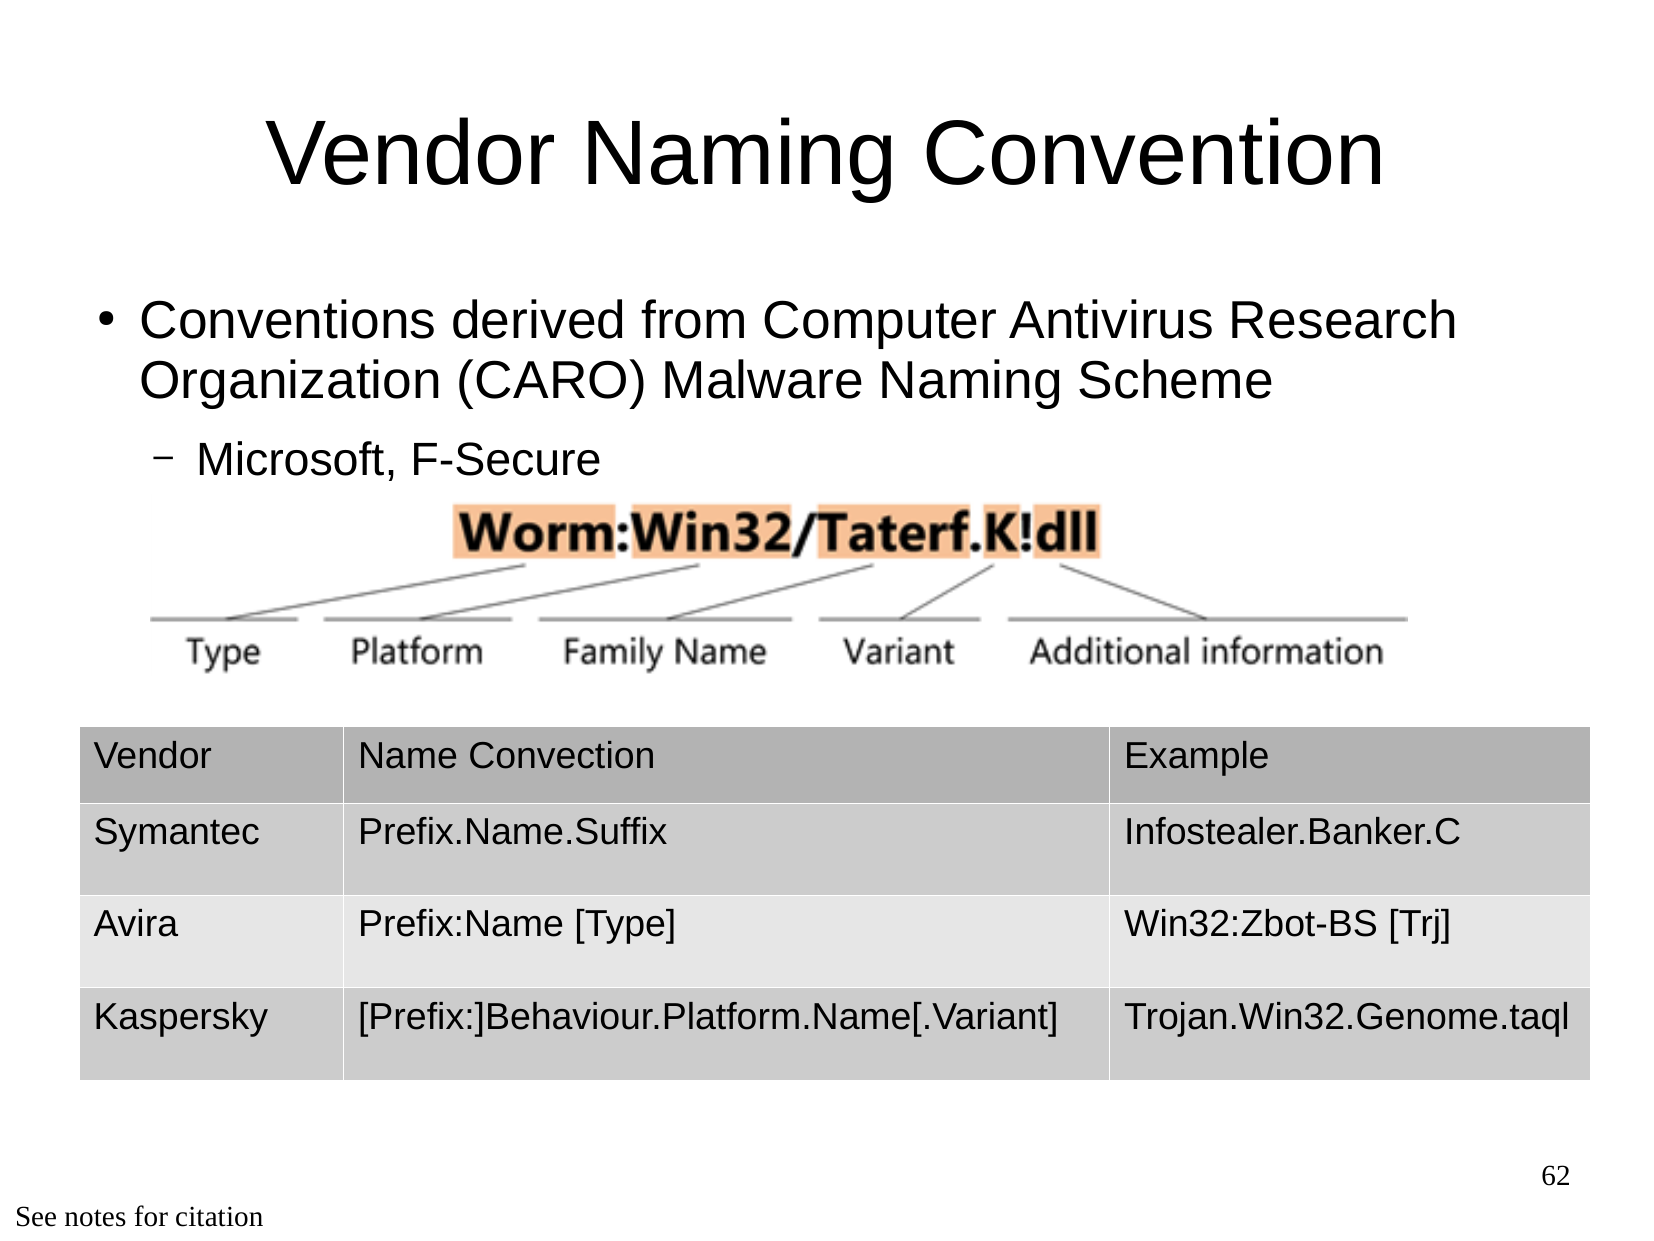

# Vendor Naming Convention
Conventions derived from Computer Antivirus Research Organization (CARO) Malware Naming Scheme
Microsoft, F-Secure
| Vendor | Name Convection | Example |
| --- | --- | --- |
| Symantec | Prefix.Name.Suffix | Infostealer.Banker.C |
| Avira | Prefix:Name [Type] | Win32:Zbot-BS [Trj] |
| Kaspersky | [Prefix:]Behaviour.Platform.Name[.Variant] | Trojan.Win32.Genome.taql |
62
See notes for citation